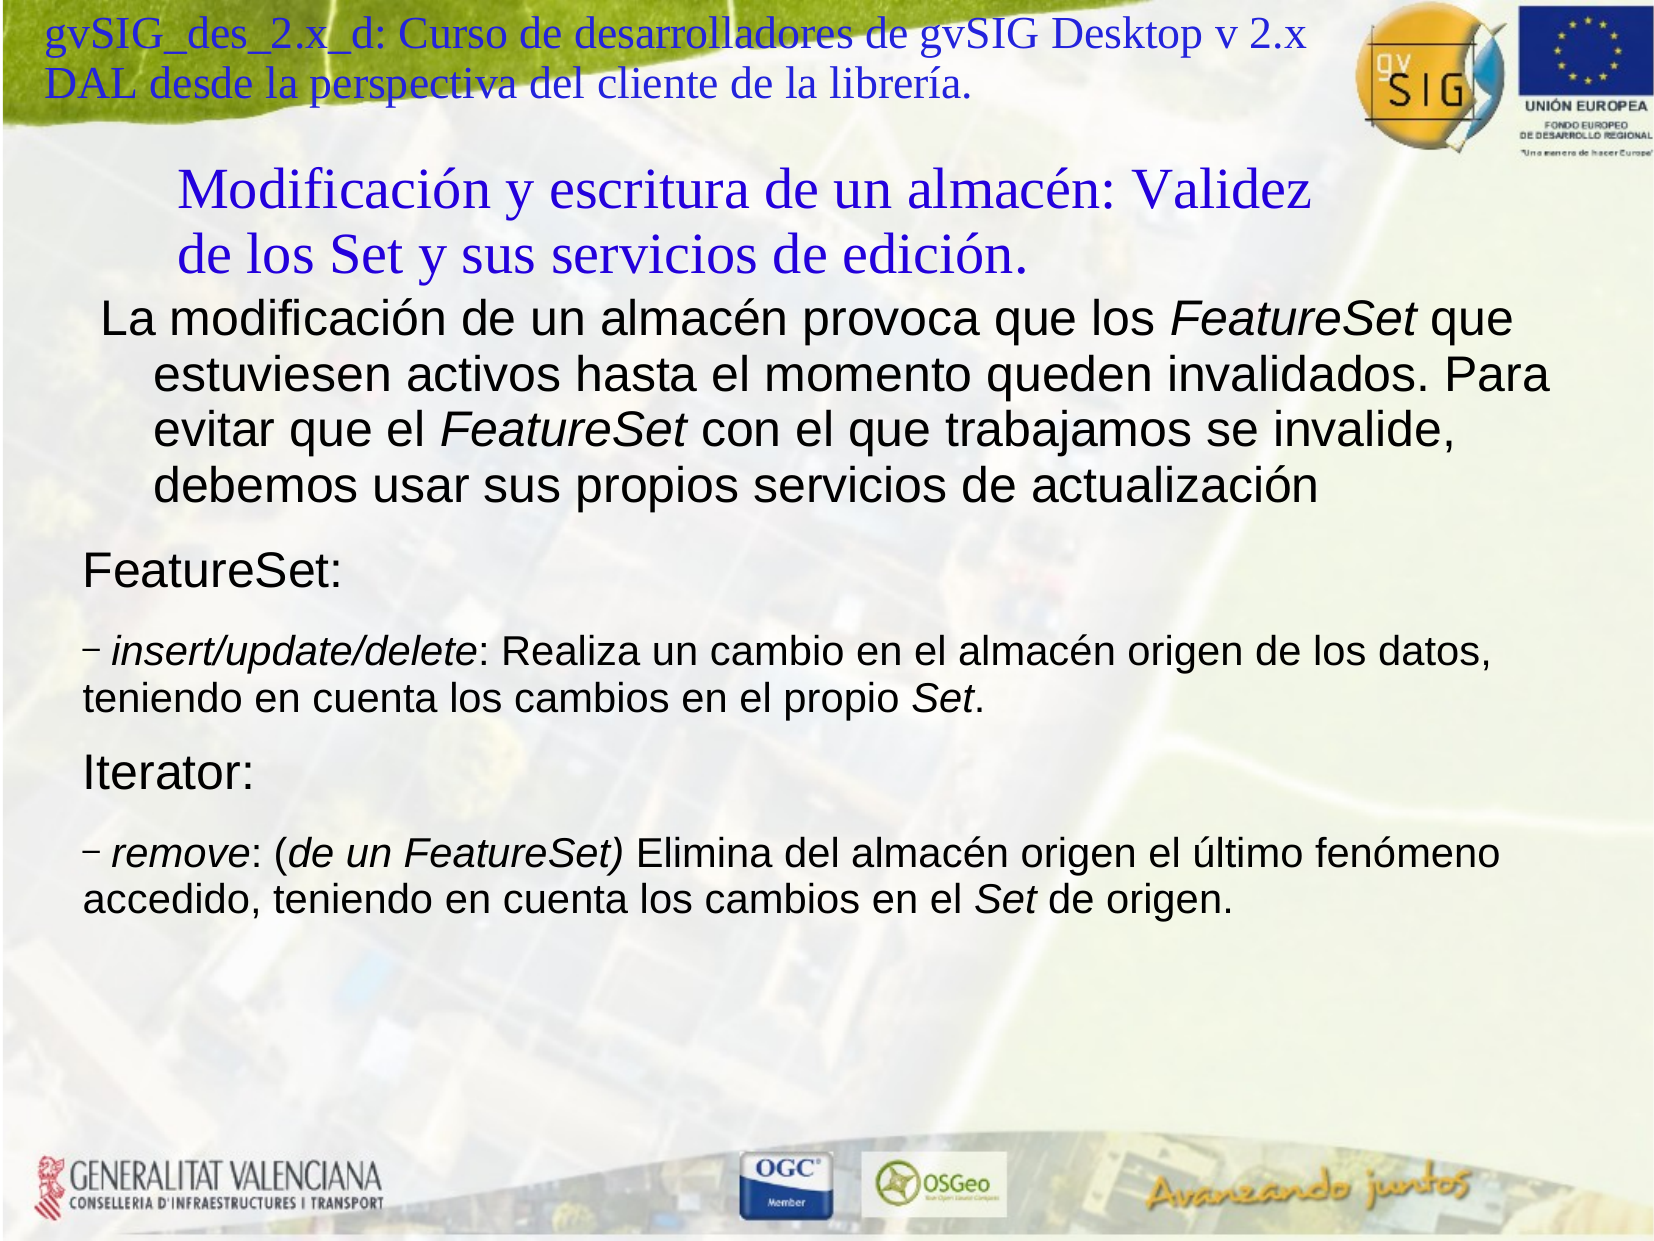

# Modificación y escritura de un almacén: Validez de los Set y sus servicios de edición.
La modificación de un almacén provoca que los FeatureSet que estuviesen activos hasta el momento queden invalidados. Para evitar que el FeatureSet con el que trabajamos se invalide, debemos usar sus propios servicios de actualización
FeatureSet:
 insert/update/delete: Realiza un cambio en el almacén origen de los datos, teniendo en cuenta los cambios en el propio Set.
Iterator:
 remove: (de un FeatureSet) Elimina del almacén origen el último fenómeno accedido, teniendo en cuenta los cambios en el Set de origen.